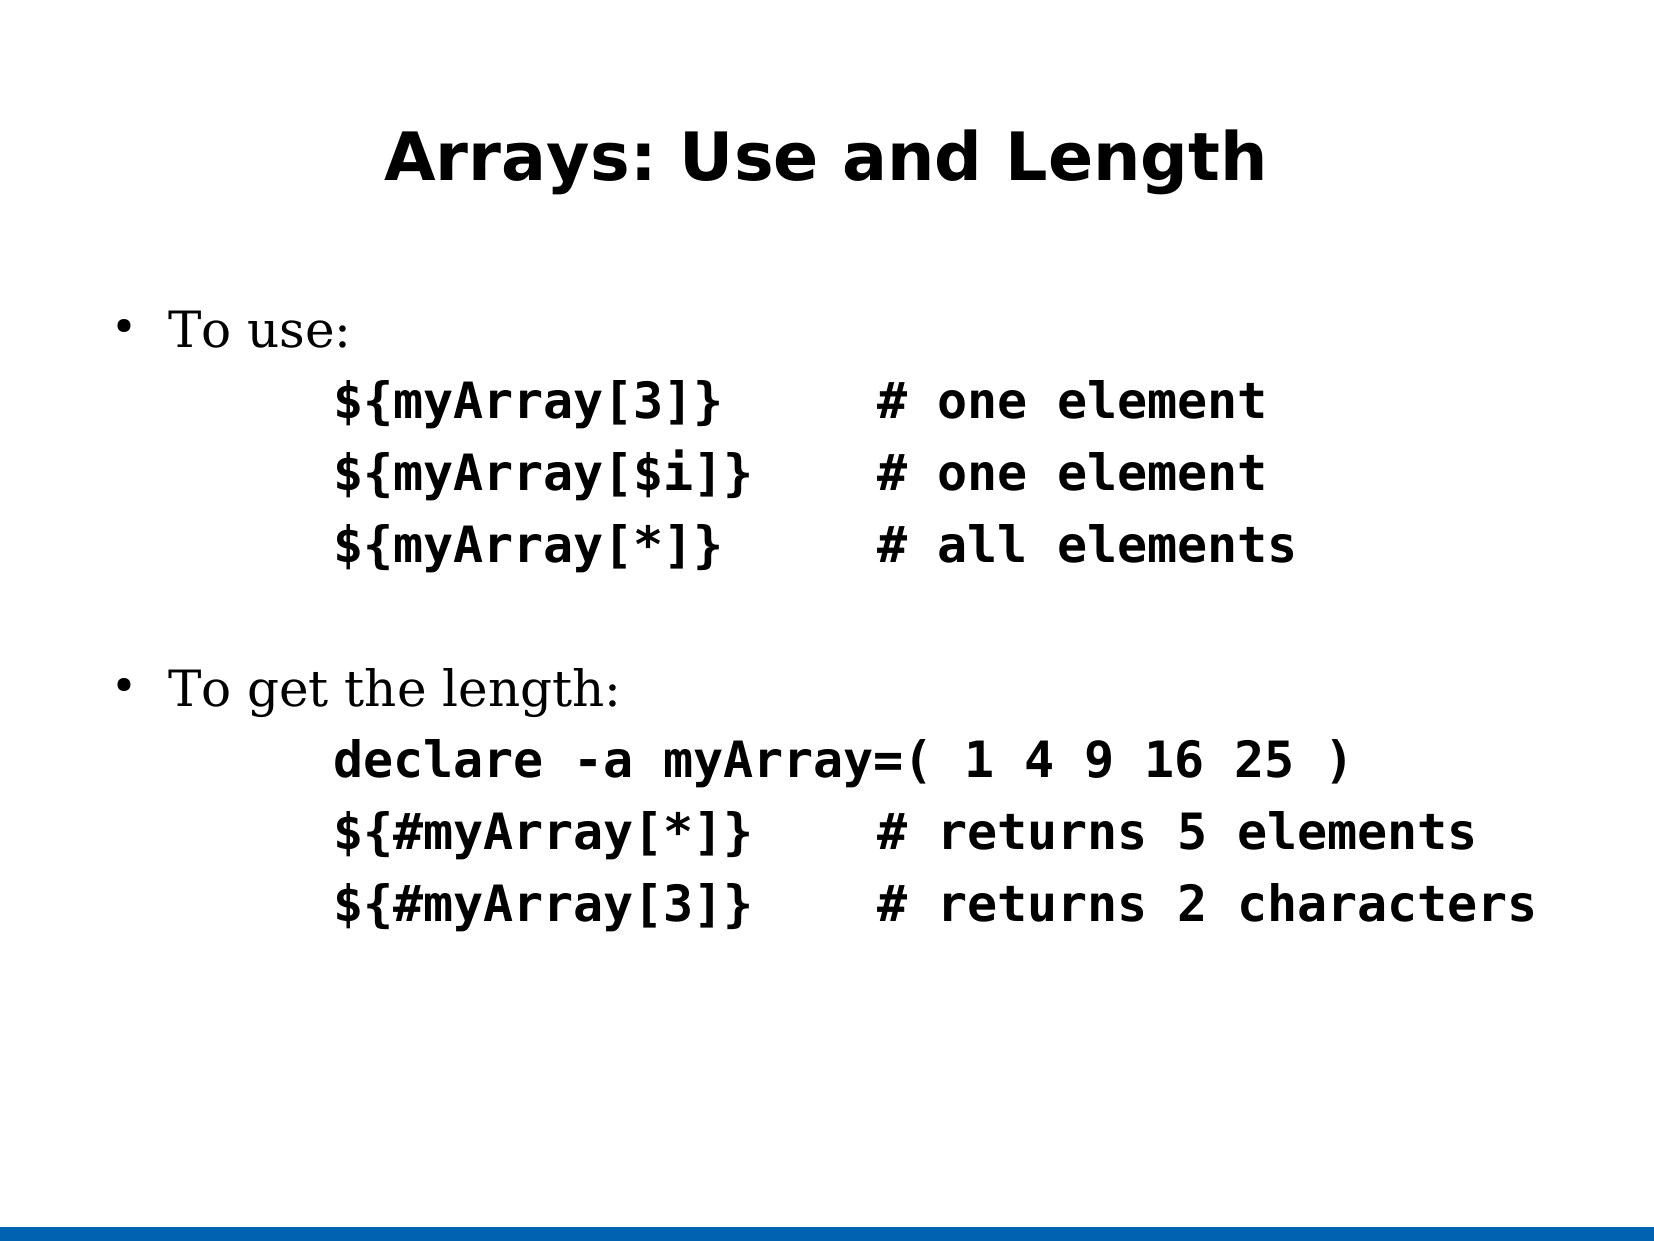

# Arrays: Use and Length
To use:
${myArray[3]}		# one element
${myArray[$i]}	# one element
${myArray[*]}		# all elements
To get the length:
declare -a myArray=( 1 4 9 16 25 )
${#myArray[*]}	# returns 5 elements
${#myArray[3]}	# returns 2 characters